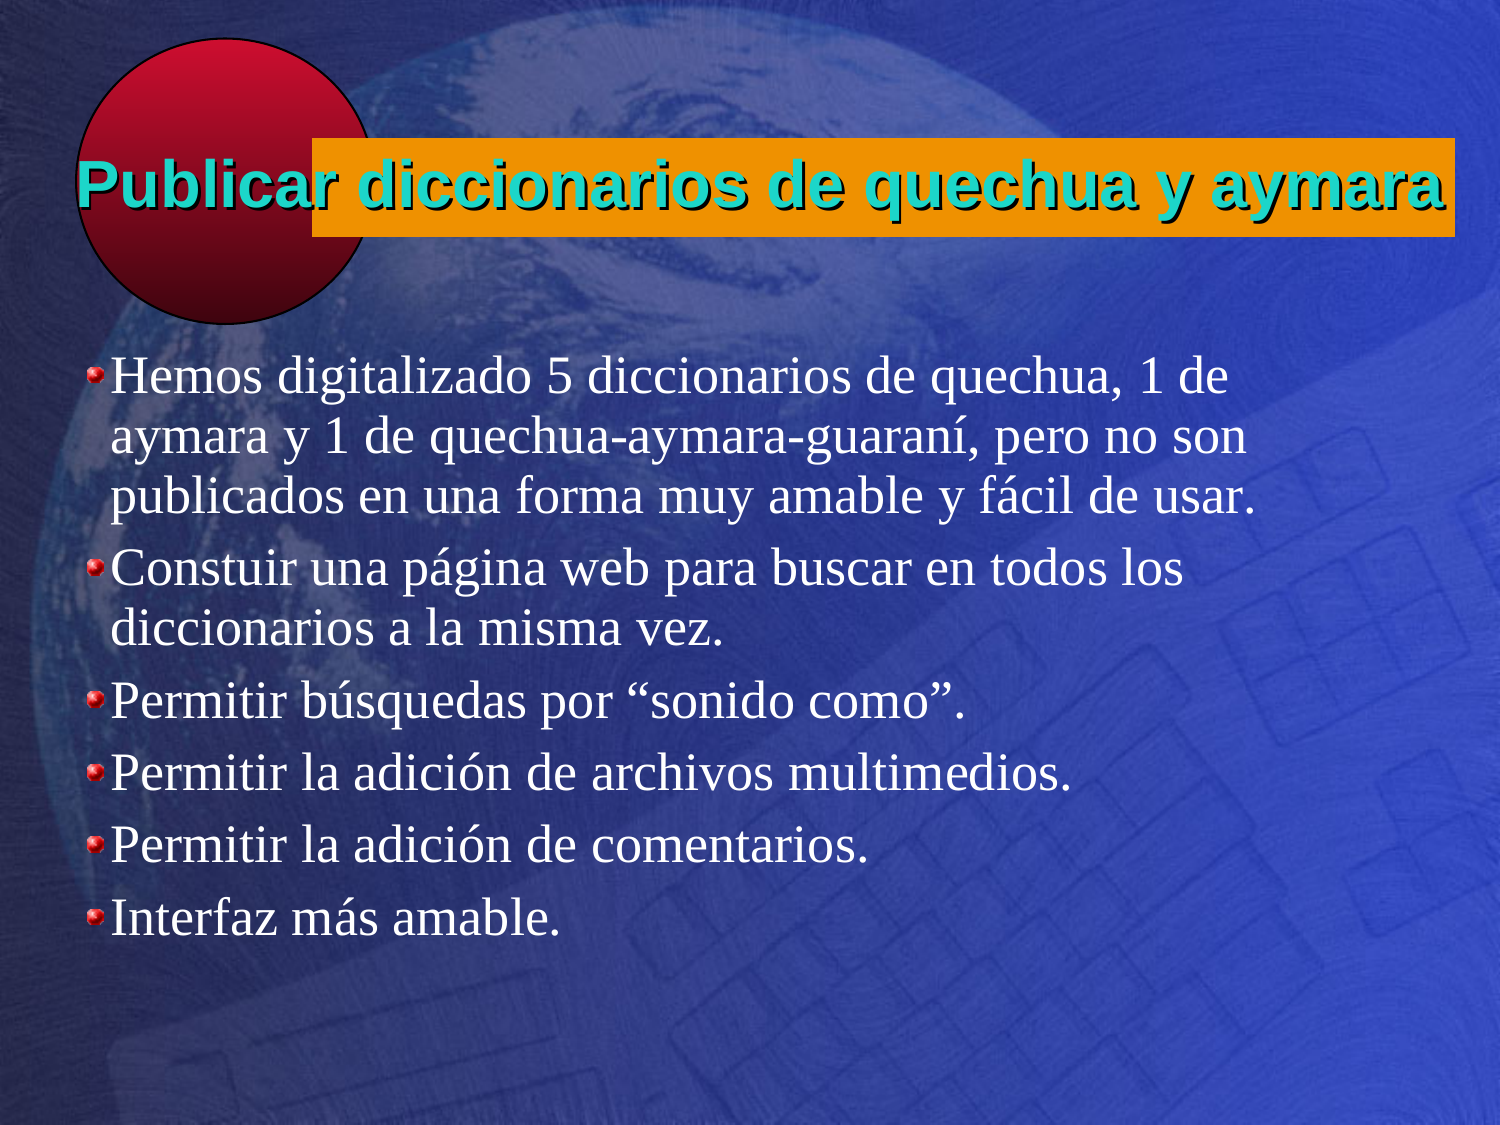

# Publicar diccionarios de quechua y aymara
Hemos digitalizado 5 diccionarios de quechua, 1 de aymara y 1 de quechua-aymara-guaraní, pero no son publicados en una forma muy amable y fácil de usar.
Constuir una página web para buscar en todos los diccionarios a la misma vez.
Permitir búsquedas por “sonido como”.
Permitir la adición de archivos multimedios.
Permitir la adición de comentarios.
Interfaz más amable.